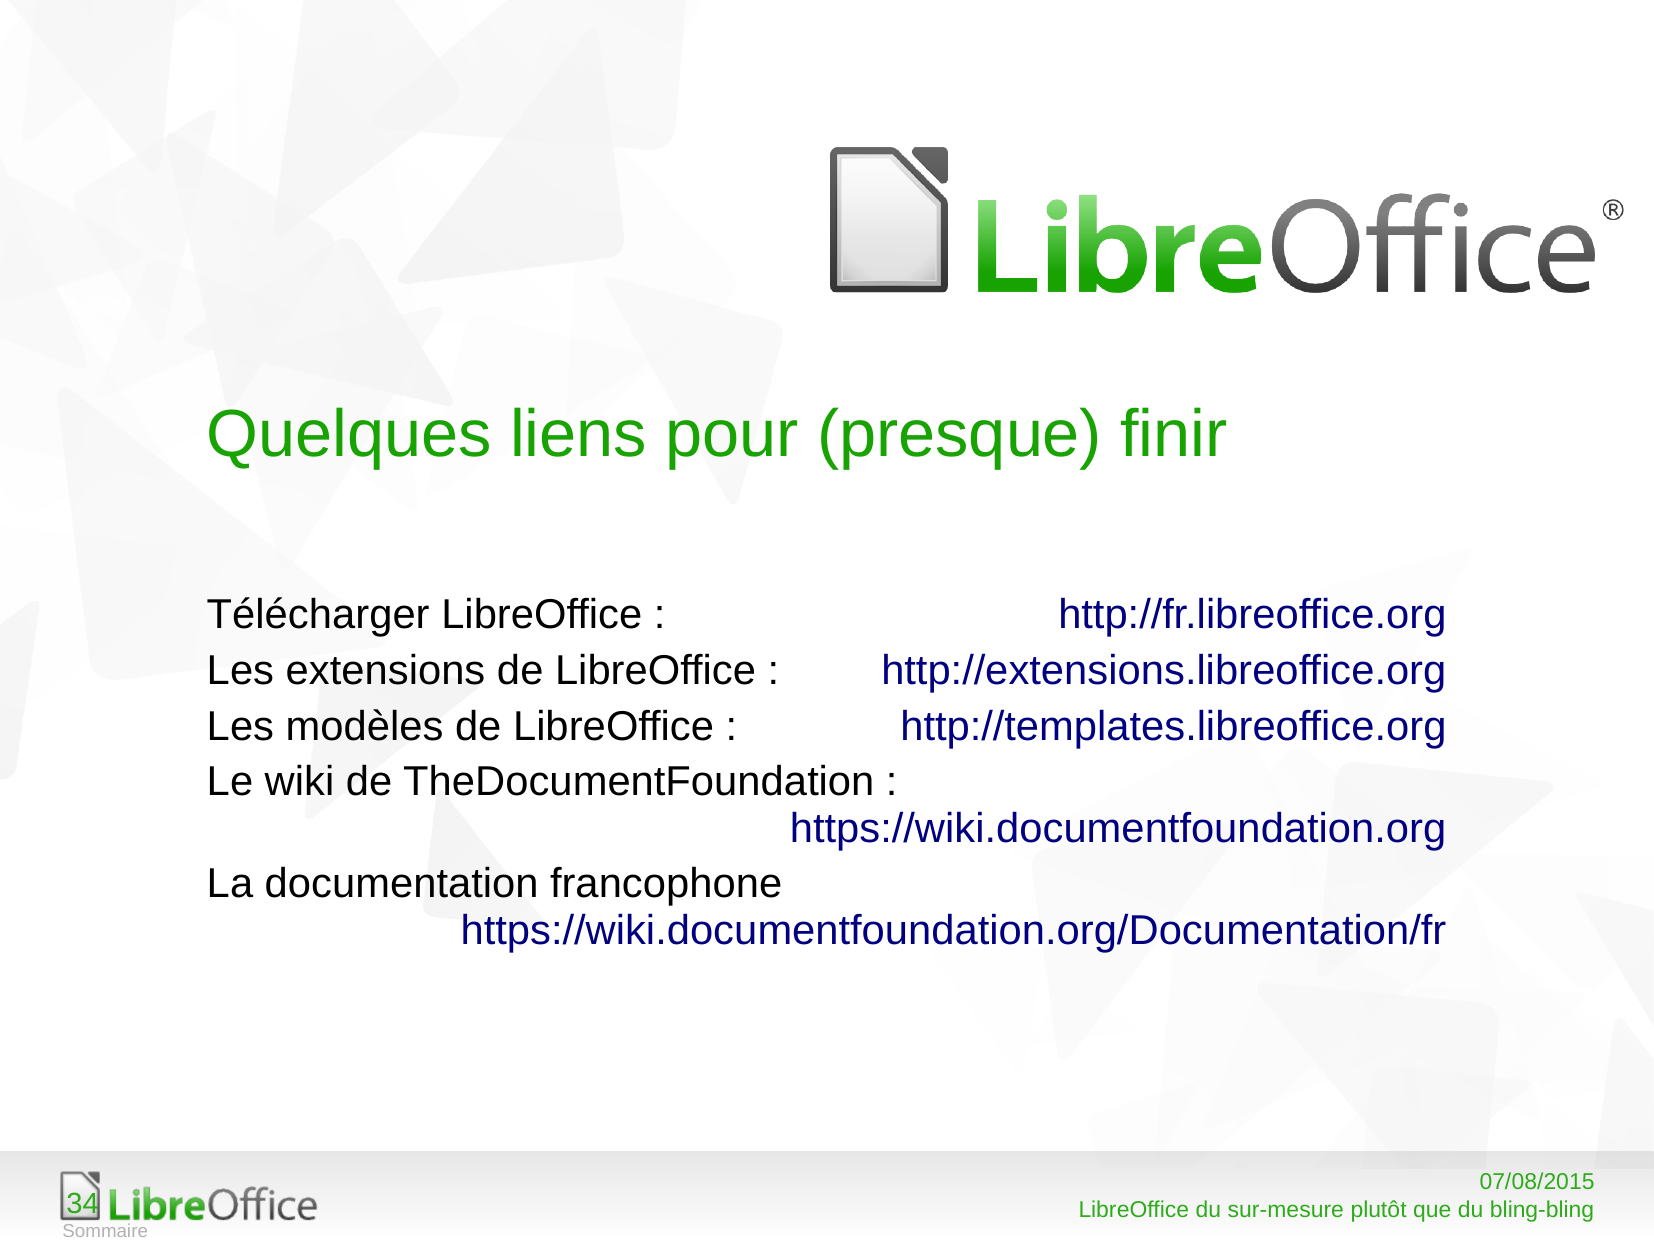

# Quelques liens pour (presque) finir
Télécharger LibreOffice : 	http://fr.libreoffice.org
Les extensions de LibreOffice :	 http://extensions.libreoffice.org
Les modèles de LibreOffice :	 http://templates.libreoffice.org
Le wiki de TheDocumentFoundation : 			https://wiki.documentfoundation.org
La documentation francophone			https://wiki.documentfoundation.org/Documentation/fr
07/08/2015
34
LibreOffice du sur-mesure plutôt que du bling-bling